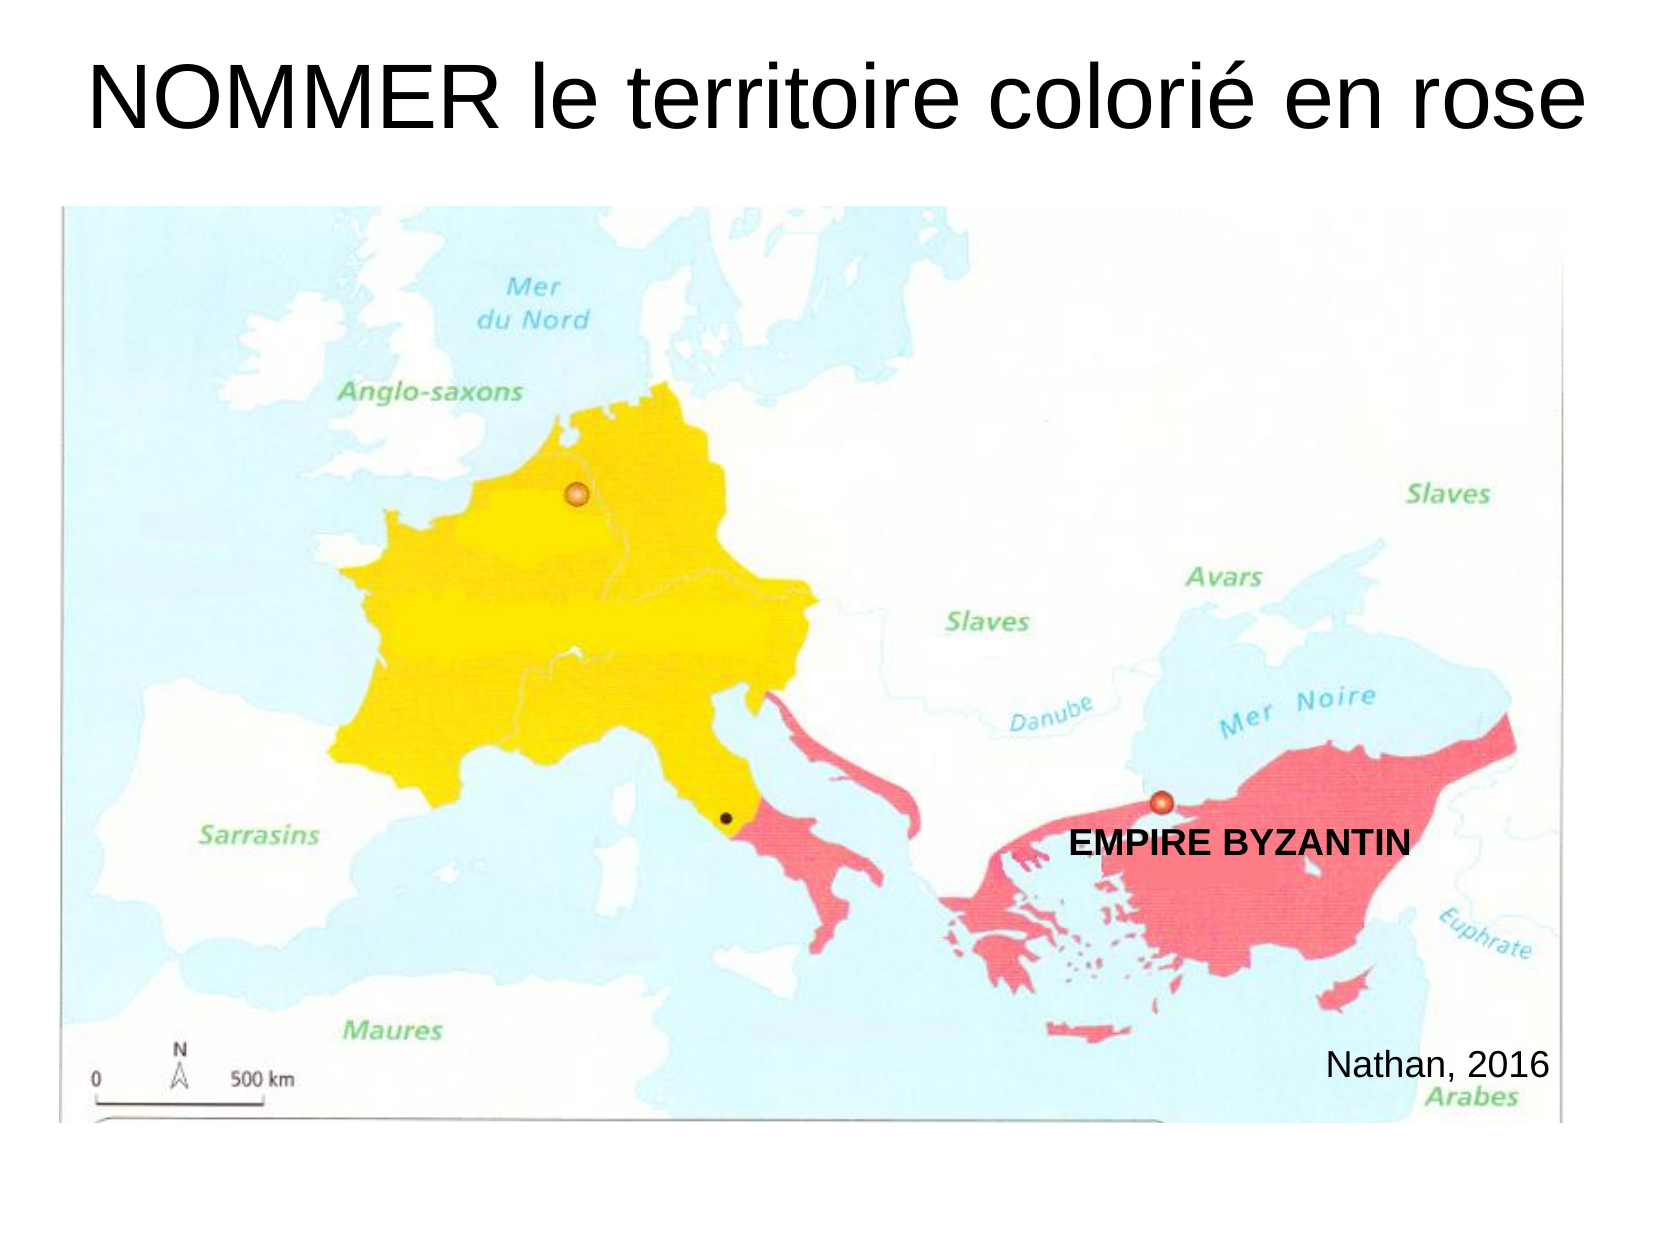

# NOMMER le territoire colorié en rose
EMPIRE BYZANTIN
Nathan, 2016